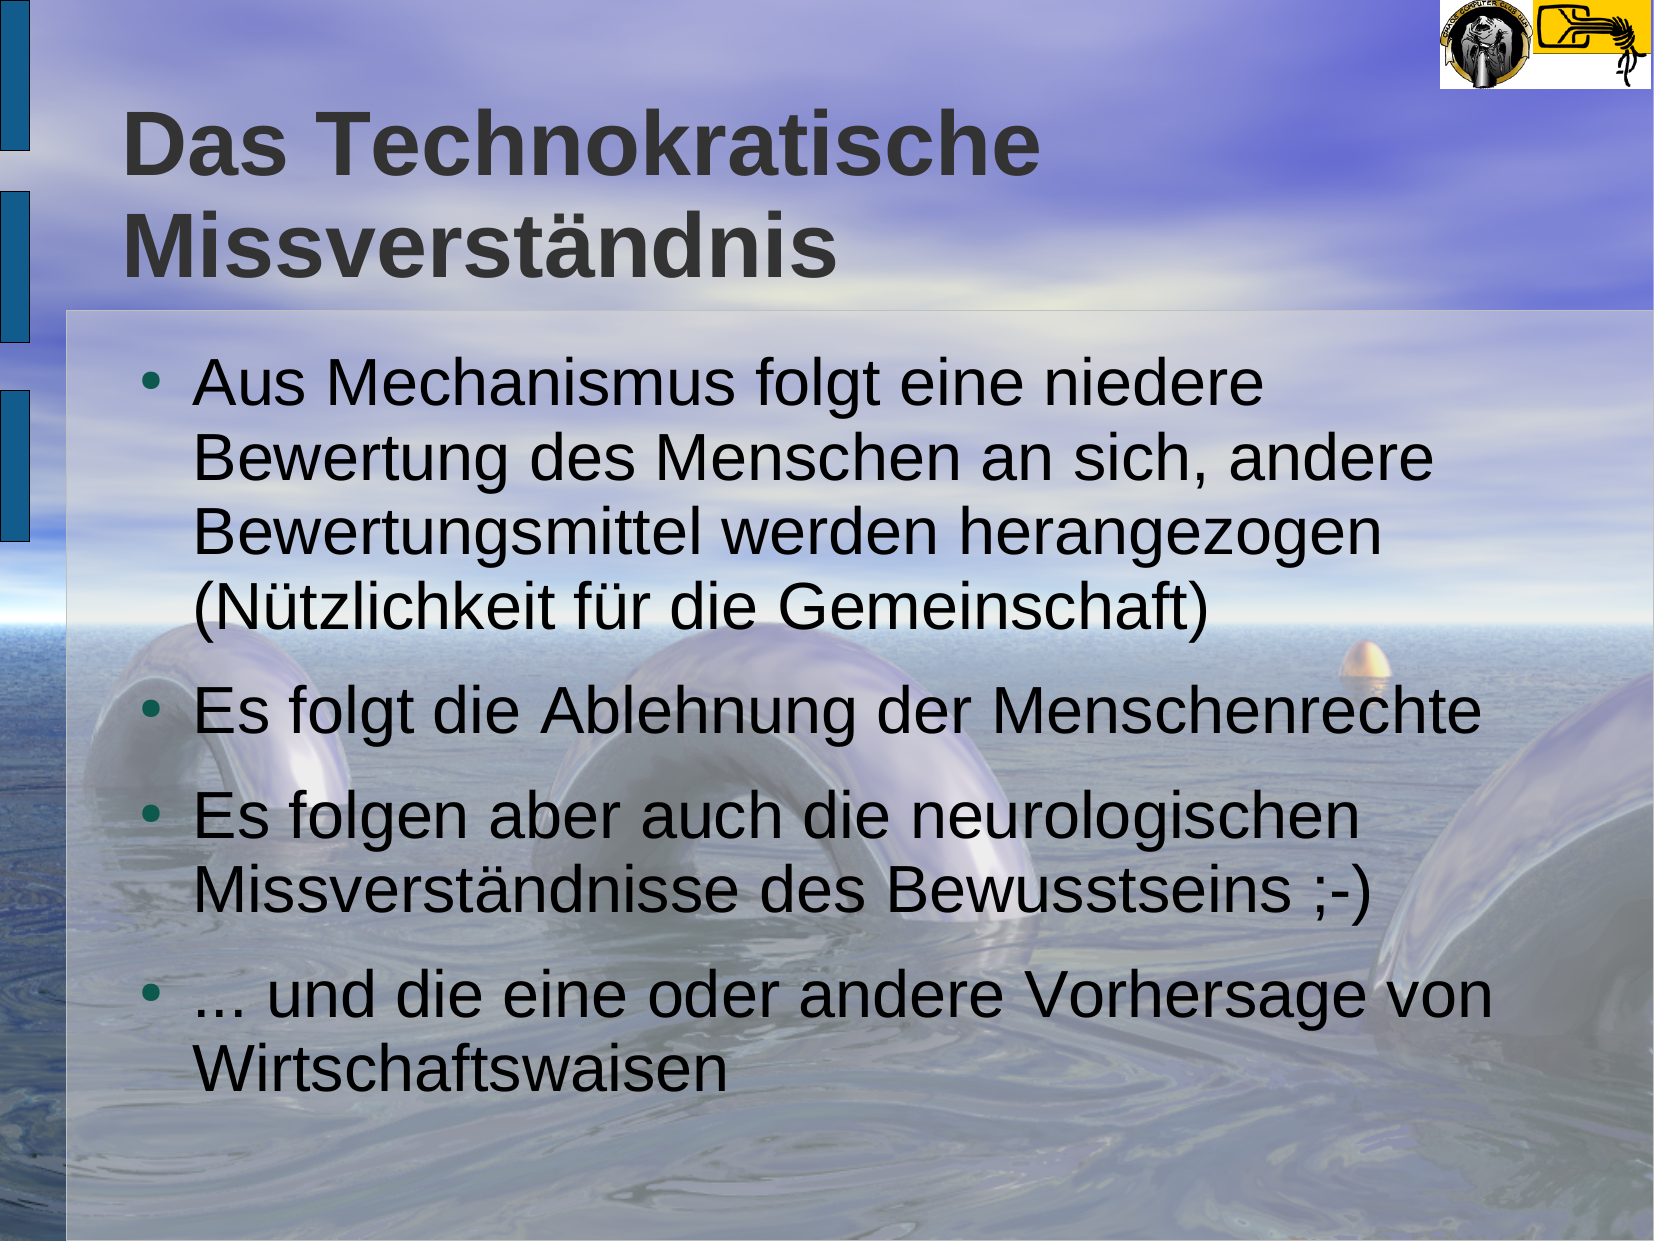

# Das Technokratische Missverständnis
Aus Mechanismus folgt eine niedere Bewertung des Menschen an sich, andere Bewertungsmittel werden herangezogen (Nützlichkeit für die Gemeinschaft)
Es folgt die Ablehnung der Menschenrechte
Es folgen aber auch die neurologischen Missverständnisse des Bewusstseins ;-)
... und die eine oder andere Vorhersage von Wirtschaftswaisen